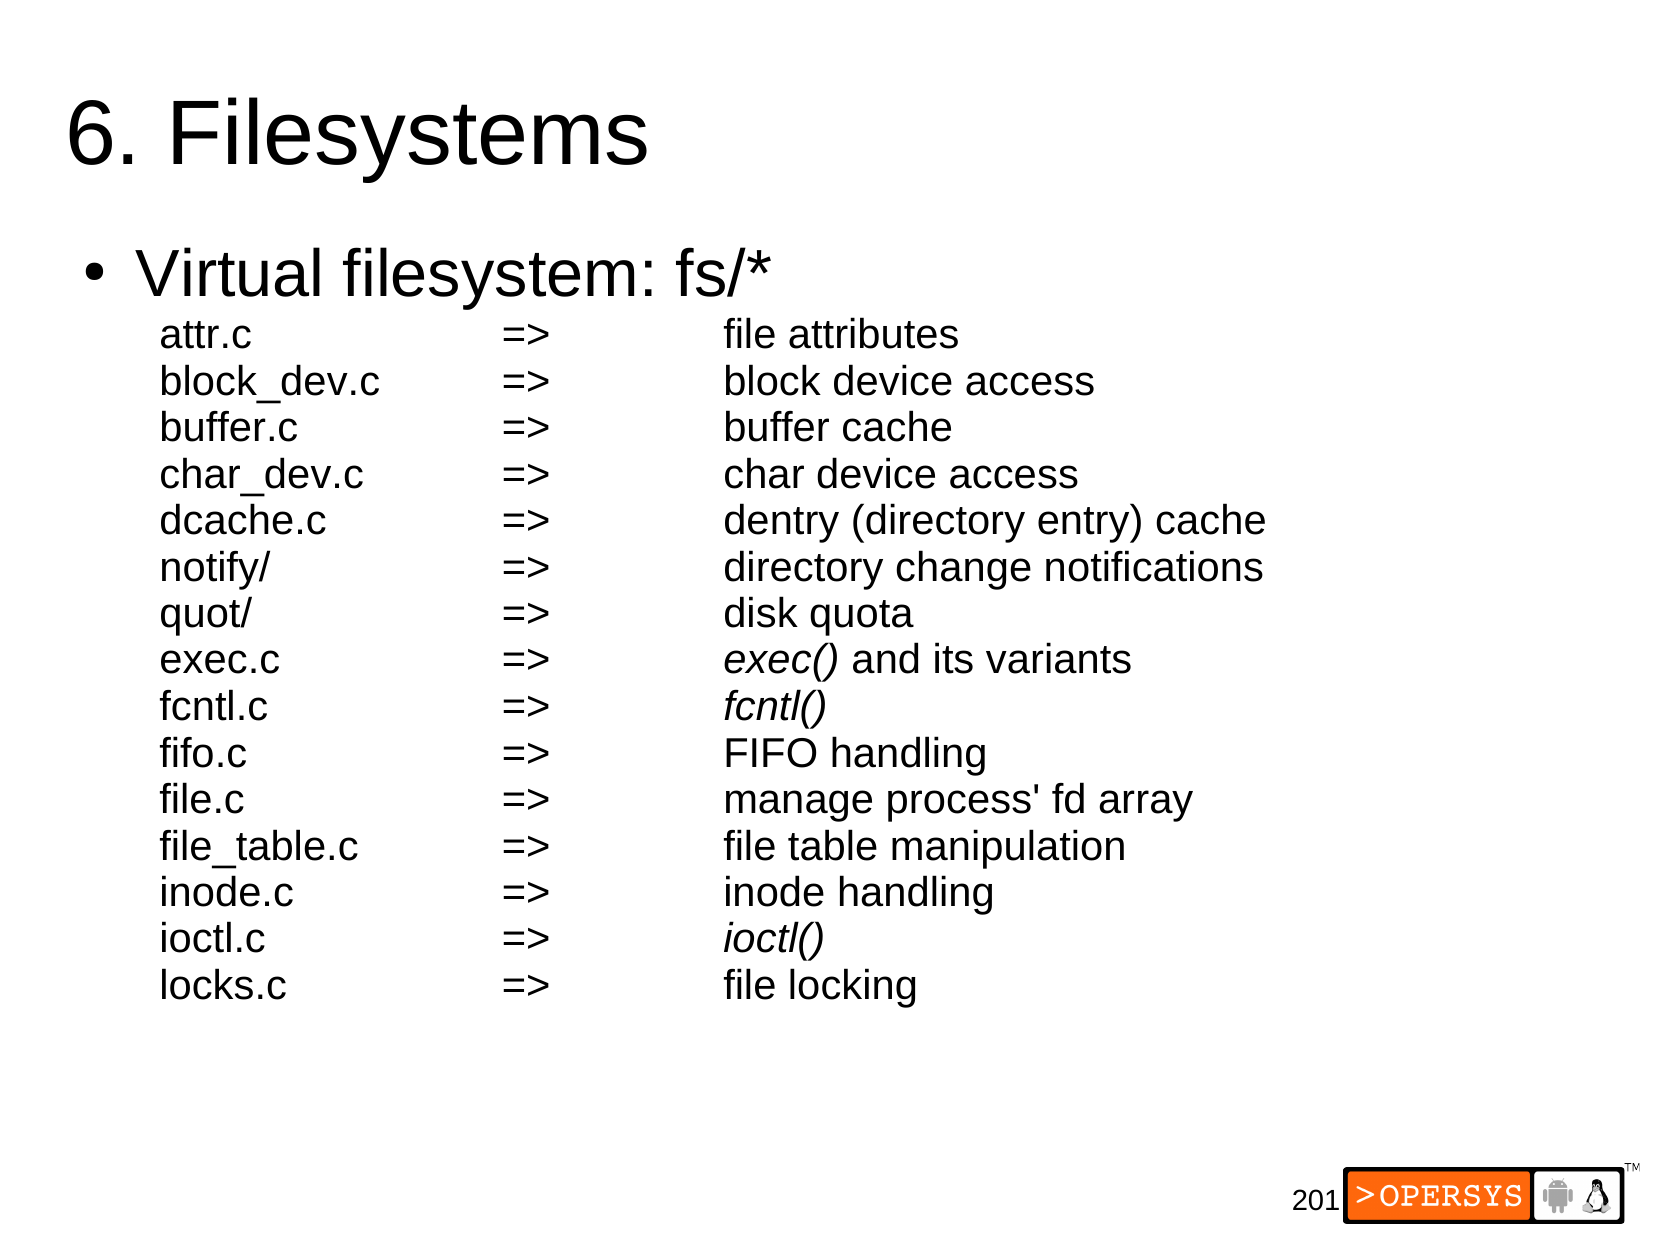

# 6. Filesystems
Virtual filesystem: fs/*
attr.c				=>			file attributes
block_dev.c		=>			block device access
buffer.c			=>			buffer cache
char_dev.c		=>			char device access
dcache.c			=>			dentry (directory entry) cache
notify/				=>			directory change notifications
quot/				=>			disk quota
exec.c				=>			exec() and its variants
fcntl.c				=>			fcntl()
fifo.c				=>			FIFO handling
file.c				=>			manage process' fd array
file_table.c		=>			file table manipulation
inode.c			=>			inode handling
ioctl.c				=>			ioctl()
locks.c			=>			file locking